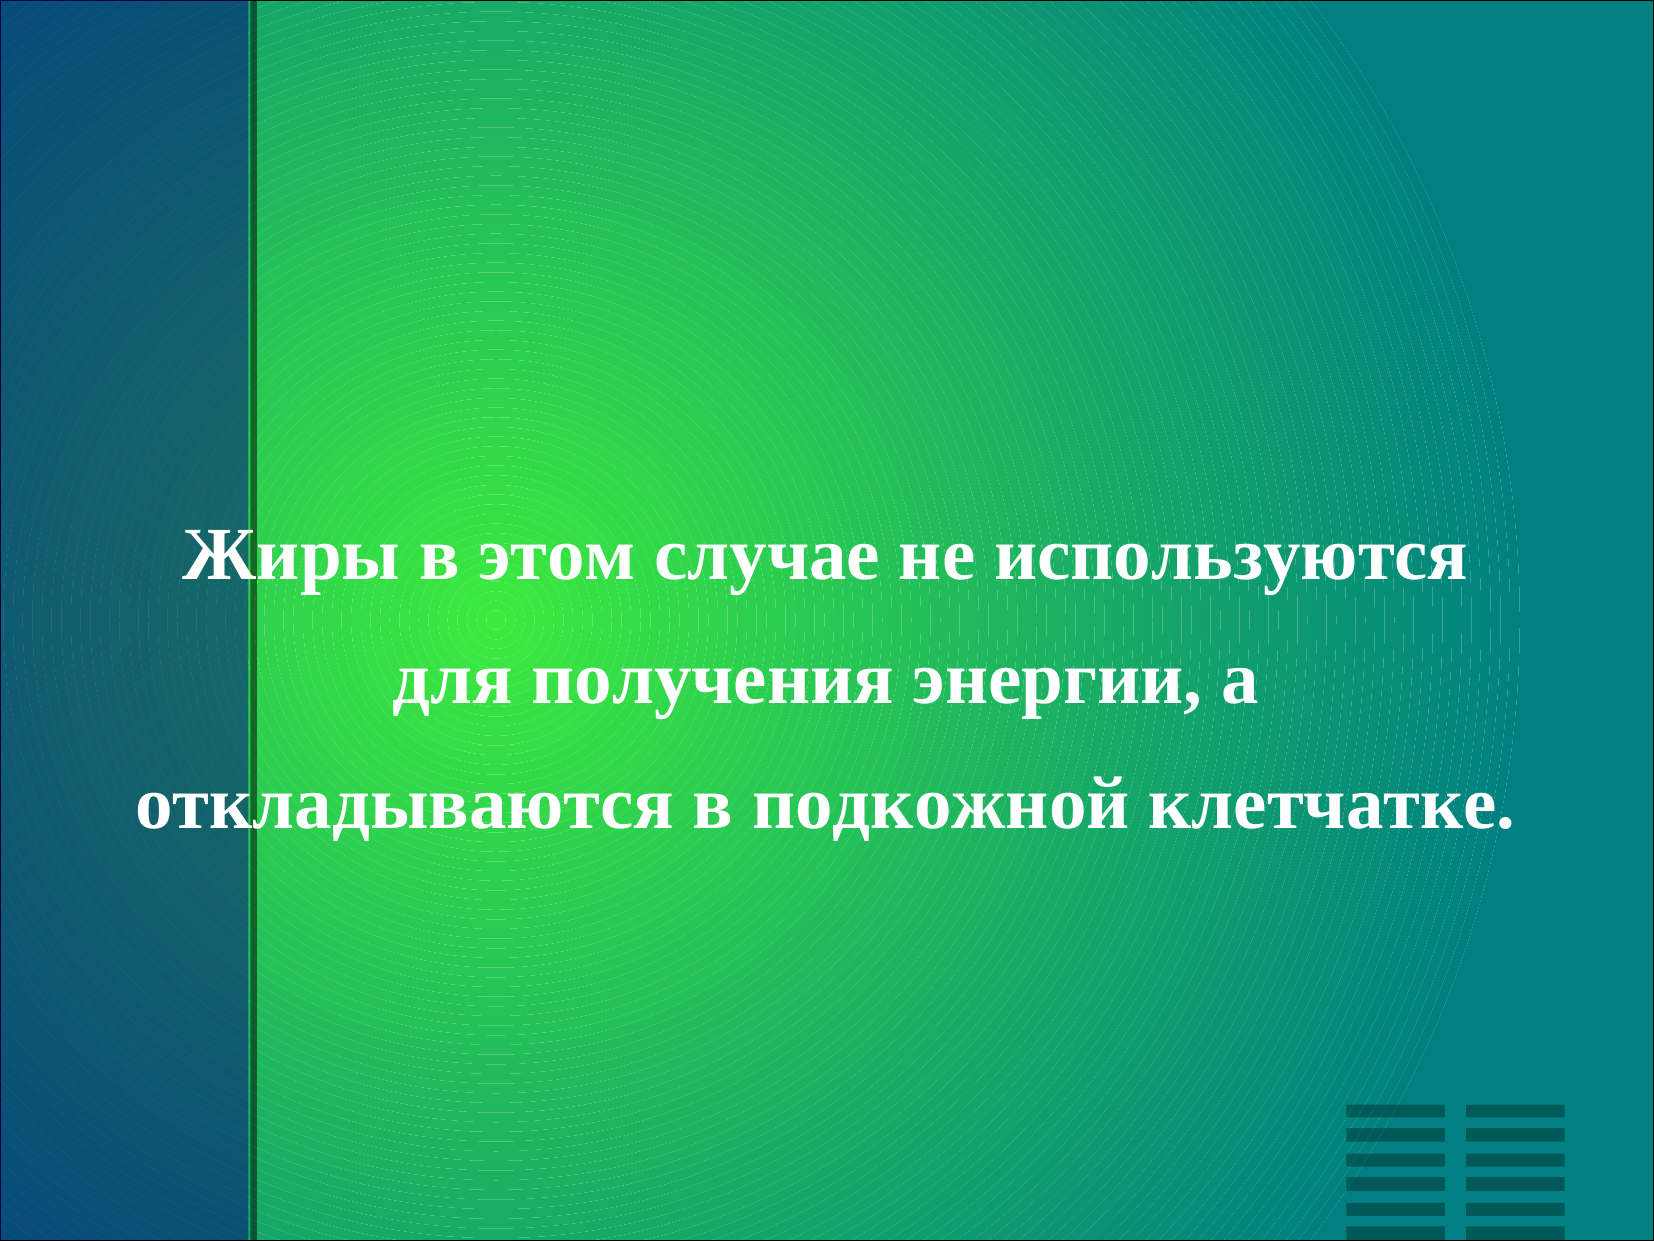

# Жиры в этом случае не используются для получения энергии, а откладываются в подкожной клетчатке.